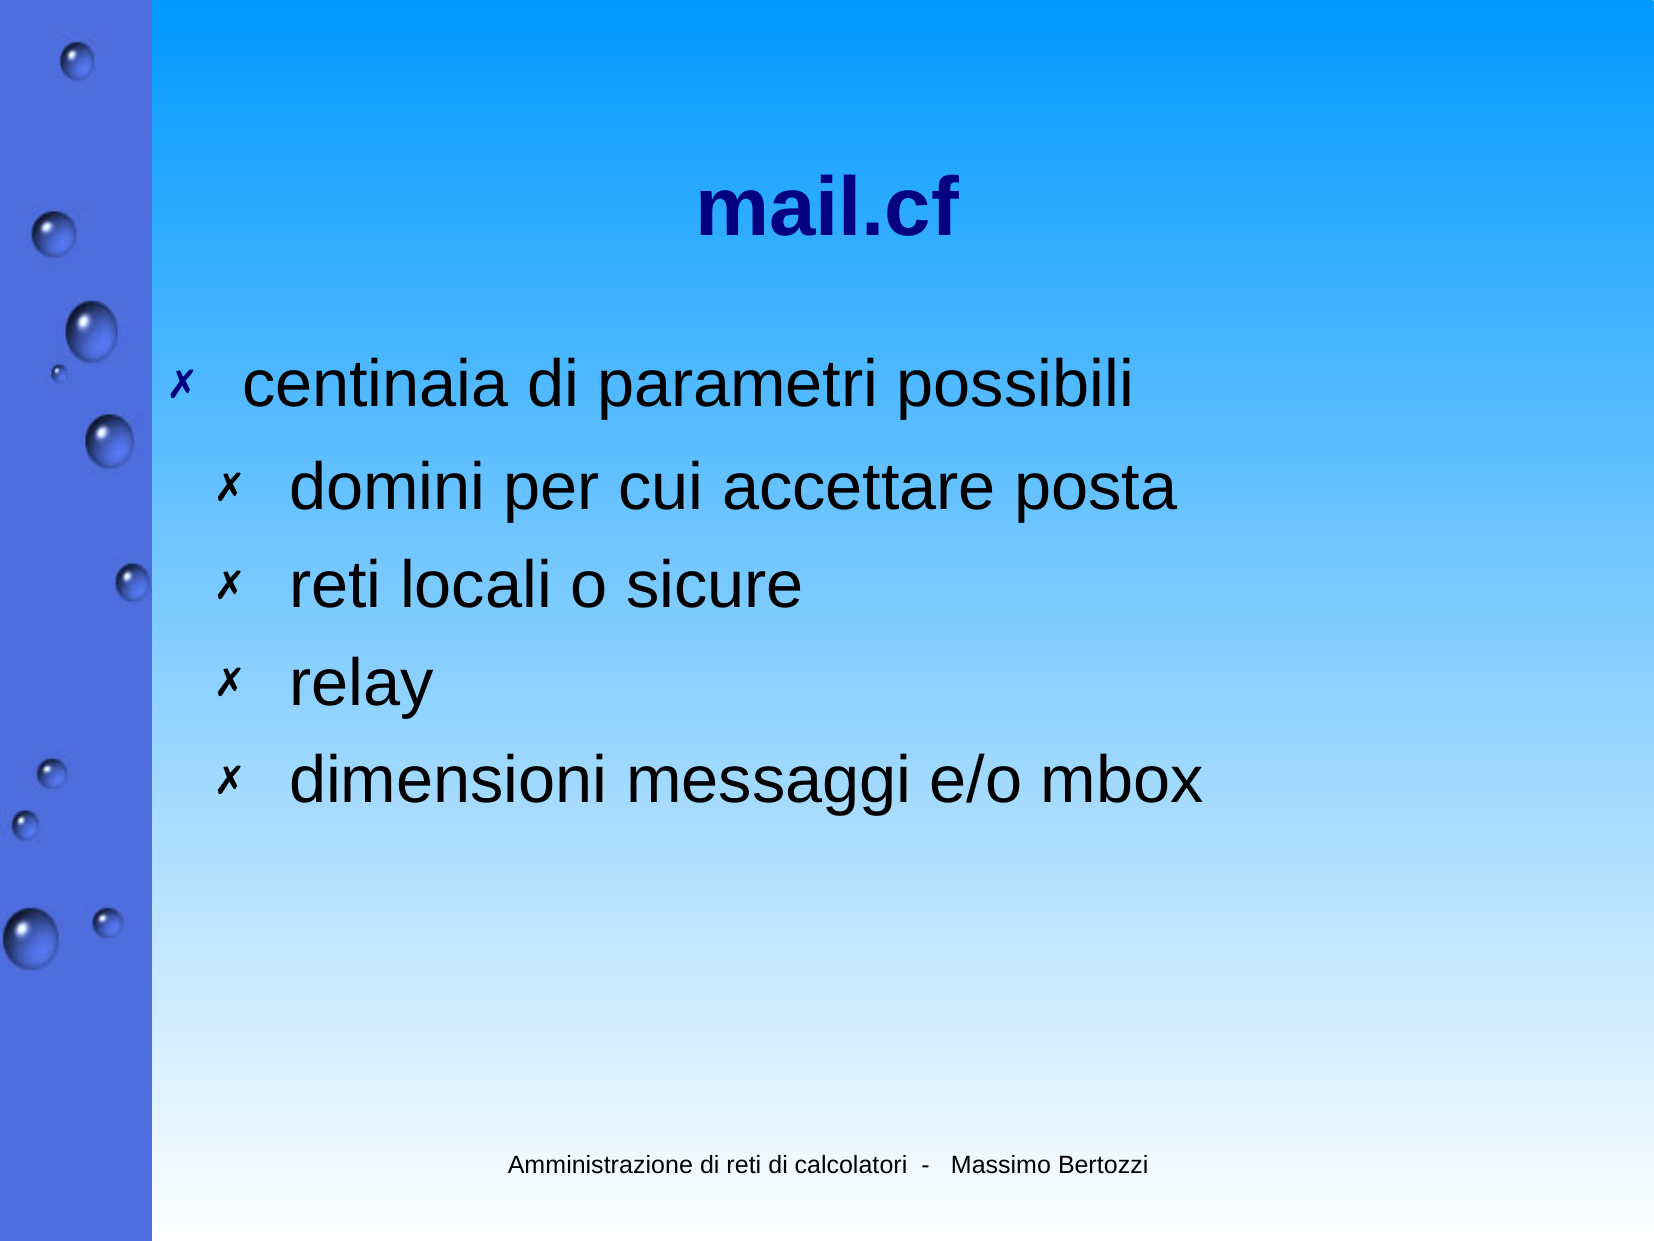

# mail.cf
centinaia di parametri possibili
domini per cui accettare posta
reti locali o sicure
relay
dimensioni messaggi e/o mbox